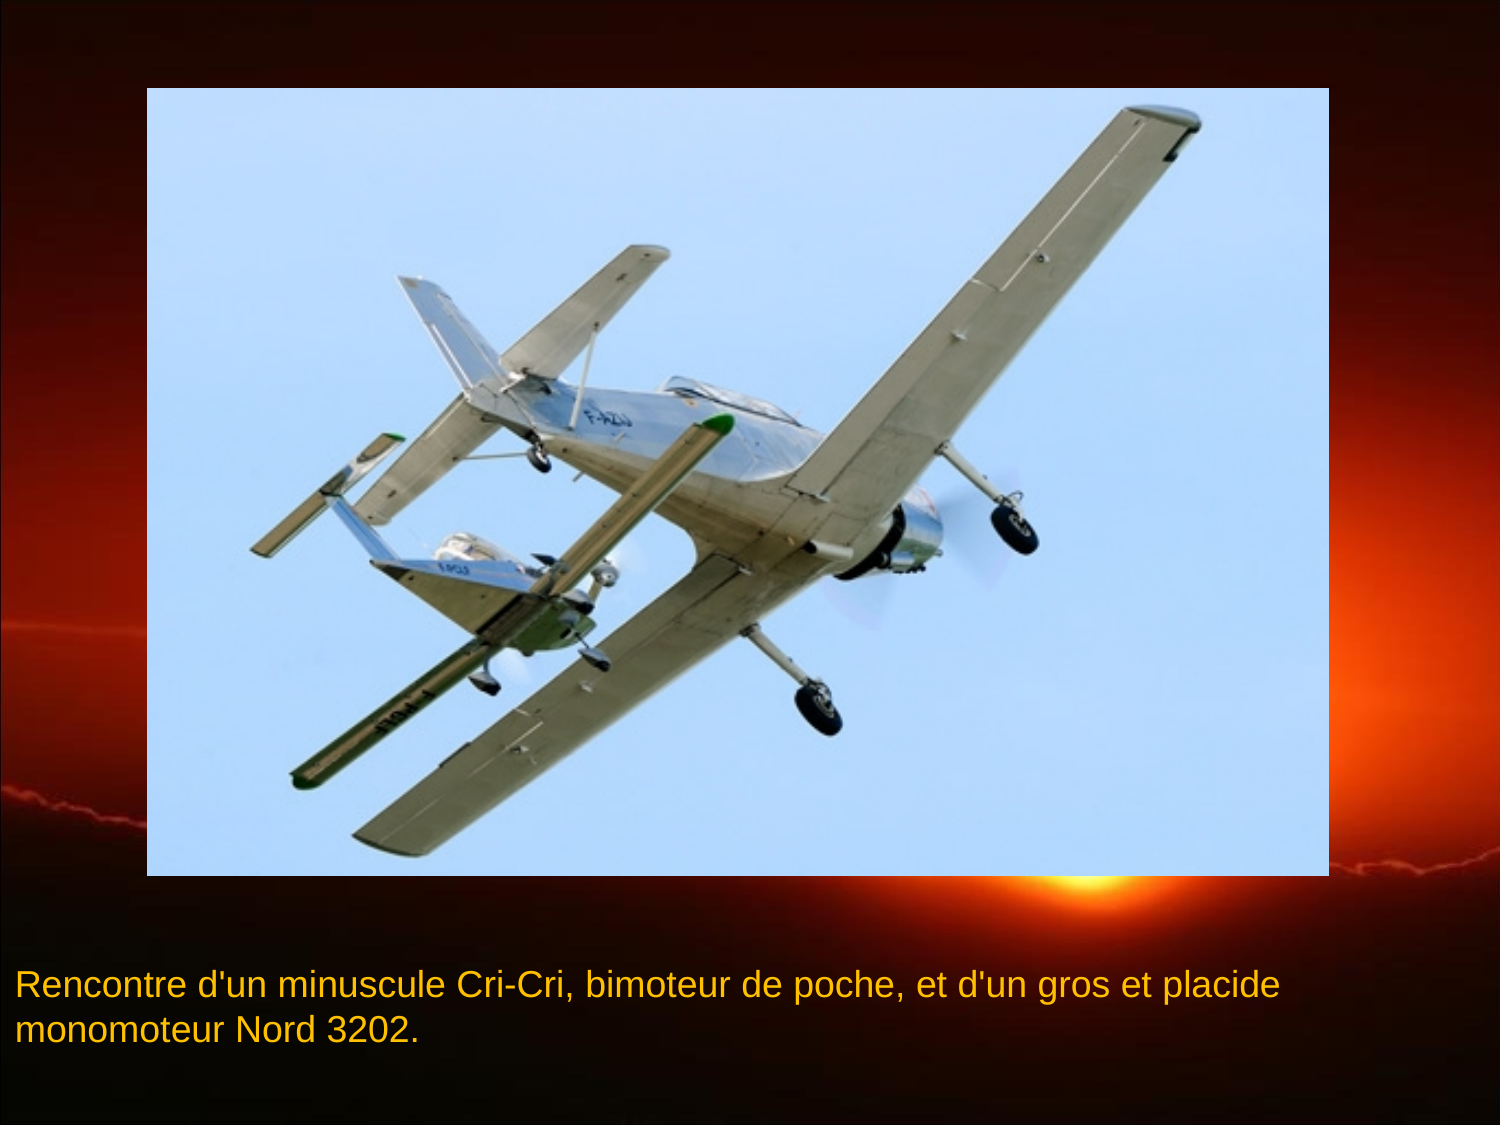

Rencontre d'un minuscule Cri-Cri, bimoteur de poche, et d'un gros et placide monomoteur Nord 3202.